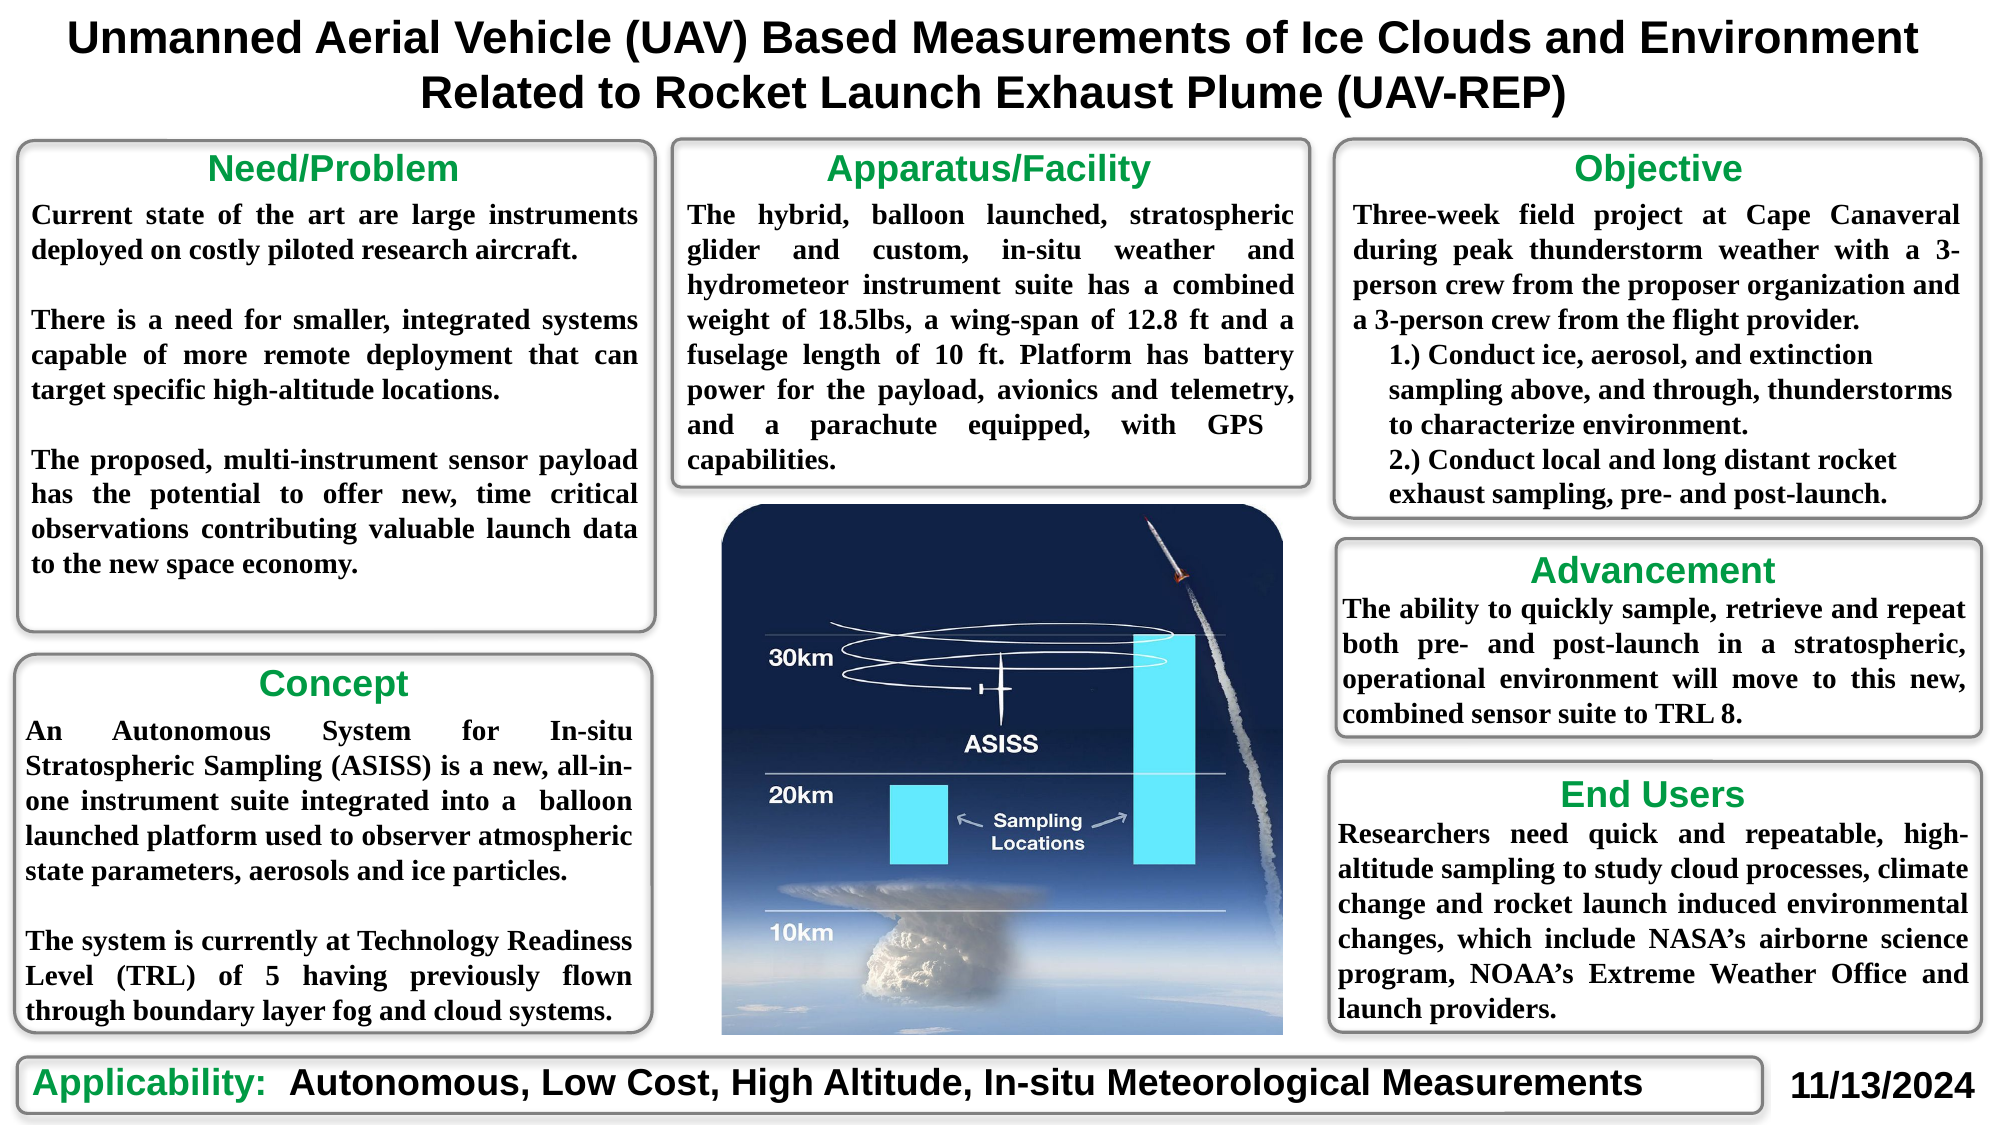

Unmanned Aerial Vehicle (UAV) Based Measurements of Ice Clouds and Environment Related to Rocket Launch Exhaust Plume (UAV-REP)
Need/Problem
Apparatus/Facility
Objective
Current state of the art are large instruments deployed on costly piloted research aircraft.
There is a need for smaller, integrated systems capable of more remote deployment that can target specific high-altitude locations.
The proposed, multi-instrument sensor payload has the potential to offer new, time critical observations contributing valuable launch data to the new space economy.
The hybrid, balloon launched, stratospheric glider and custom, in-situ weather and hydrometeor instrument suite has a combined weight of 18.5lbs, a wing-span of 12.8 ft and a fuselage length of 10 ft. Platform has battery power for the payload, avionics and telemetry, and a parachute equipped, with GPS capabilities.
Three-week field project at Cape Canaveral during peak thunderstorm weather with a 3-person crew from the proposer organization and a 3-person crew from the flight provider.
1.) Conduct ice, aerosol, and extinction sampling above, and through, thunderstorms to characterize environment.
2.) Conduct local and long distant rocket exhaust sampling, pre- and post-launch.
Advancement
The ability to quickly sample, retrieve and repeat both pre- and post-launch in a stratospheric, operational environment will move to this new, combined sensor suite to TRL 8.
Concept
An Autonomous System for In-situ Stratospheric Sampling (ASISS) is a new, all-in-one instrument suite integrated into a balloon launched platform used to observer atmospheric state parameters, aerosols and ice particles.
The system is currently at Technology Readiness Level (TRL) of 5 having previously flown through boundary layer fog and cloud systems.
End Users
Researchers need quick and repeatable, high-altitude sampling to study cloud processes, climate change and rocket launch induced environmental changes, which include NASA’s airborne science program, NOAA’s Extreme Weather Office and launch providers.
Applicability: Autonomous, Low Cost, High Altitude, In-situ Meteorological Measurements
11/13/2024